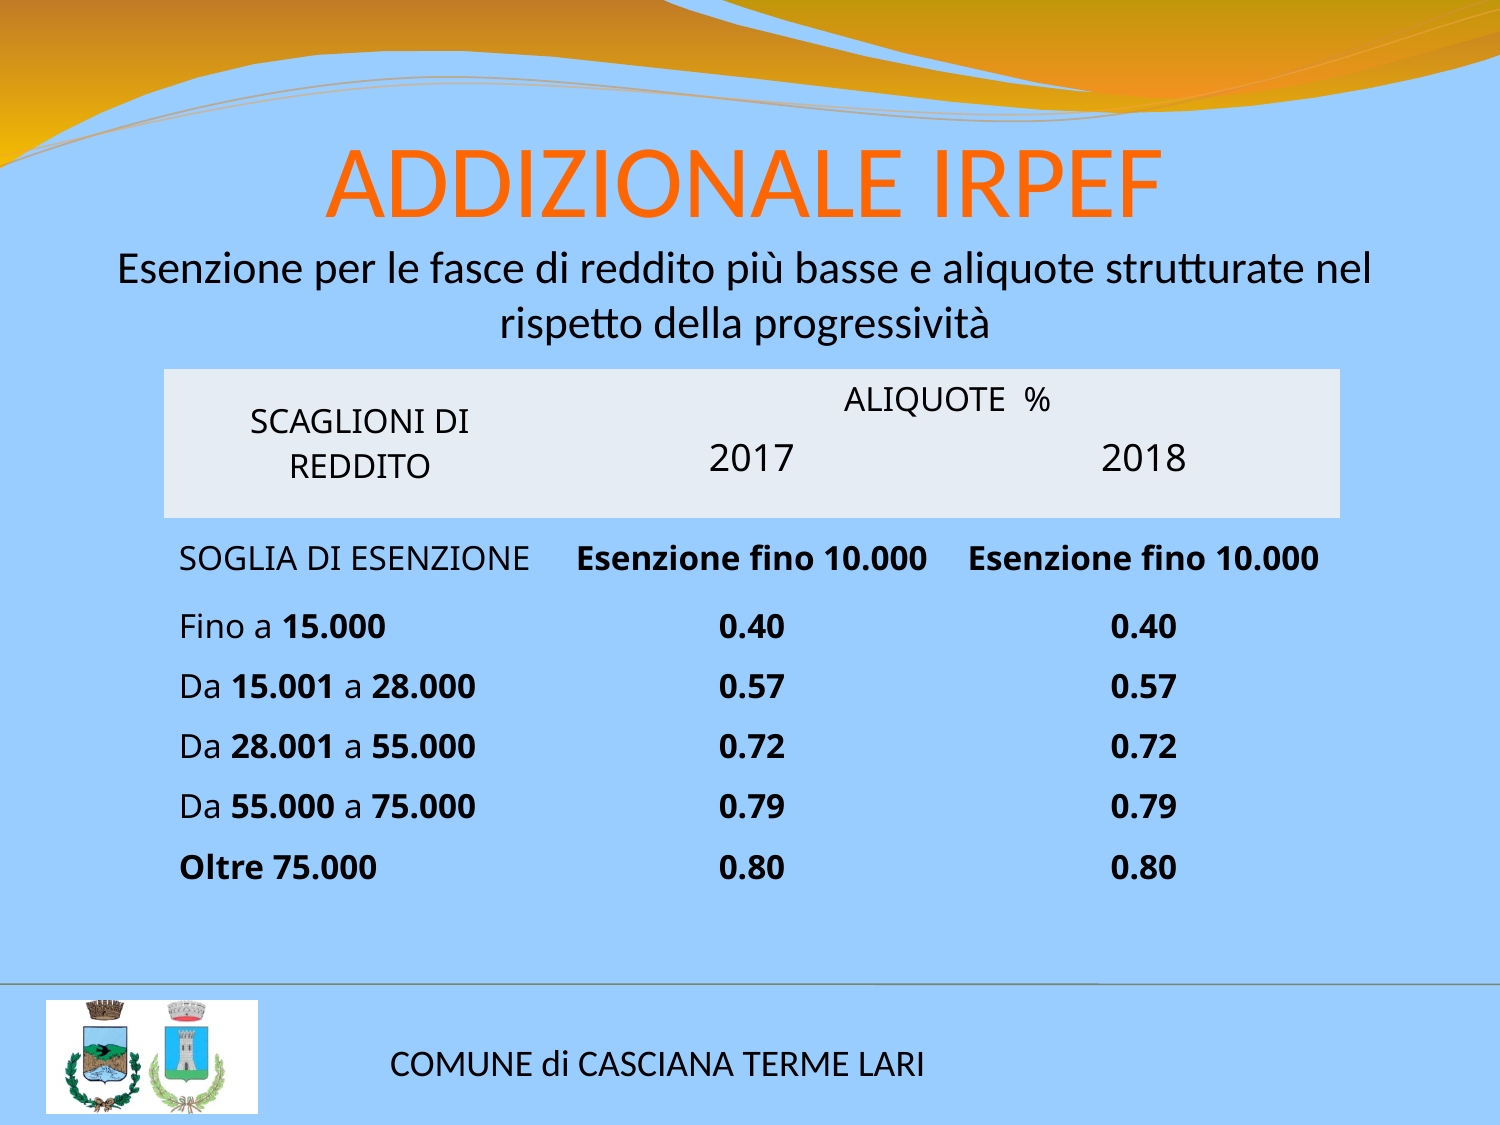

# ADDIZIONALE IRPEF Esenzione per le fasce di reddito più basse e aliquote strutturate nel rispetto della progressività
| SCAGLIONI DI REDDITO | ALIQUOTE % | |
| --- | --- | --- |
| | 2017 | 2018 |
| SOGLIA DI ESENZIONE | Esenzione fino 10.000 | Esenzione fino 10.000 |
| Fino a 15.000 | 0.40 | 0.40 |
| Da 15.001 a 28.000 | 0.57 | 0.57 |
| Da 28.001 a 55.000 | 0.72 | 0.72 |
| Da 55.000 a 75.000 | 0.79 | 0.79 |
| Oltre 75.000 | 0.80 | 0.80 |
COMUNE di CASCIANA TERME LARI